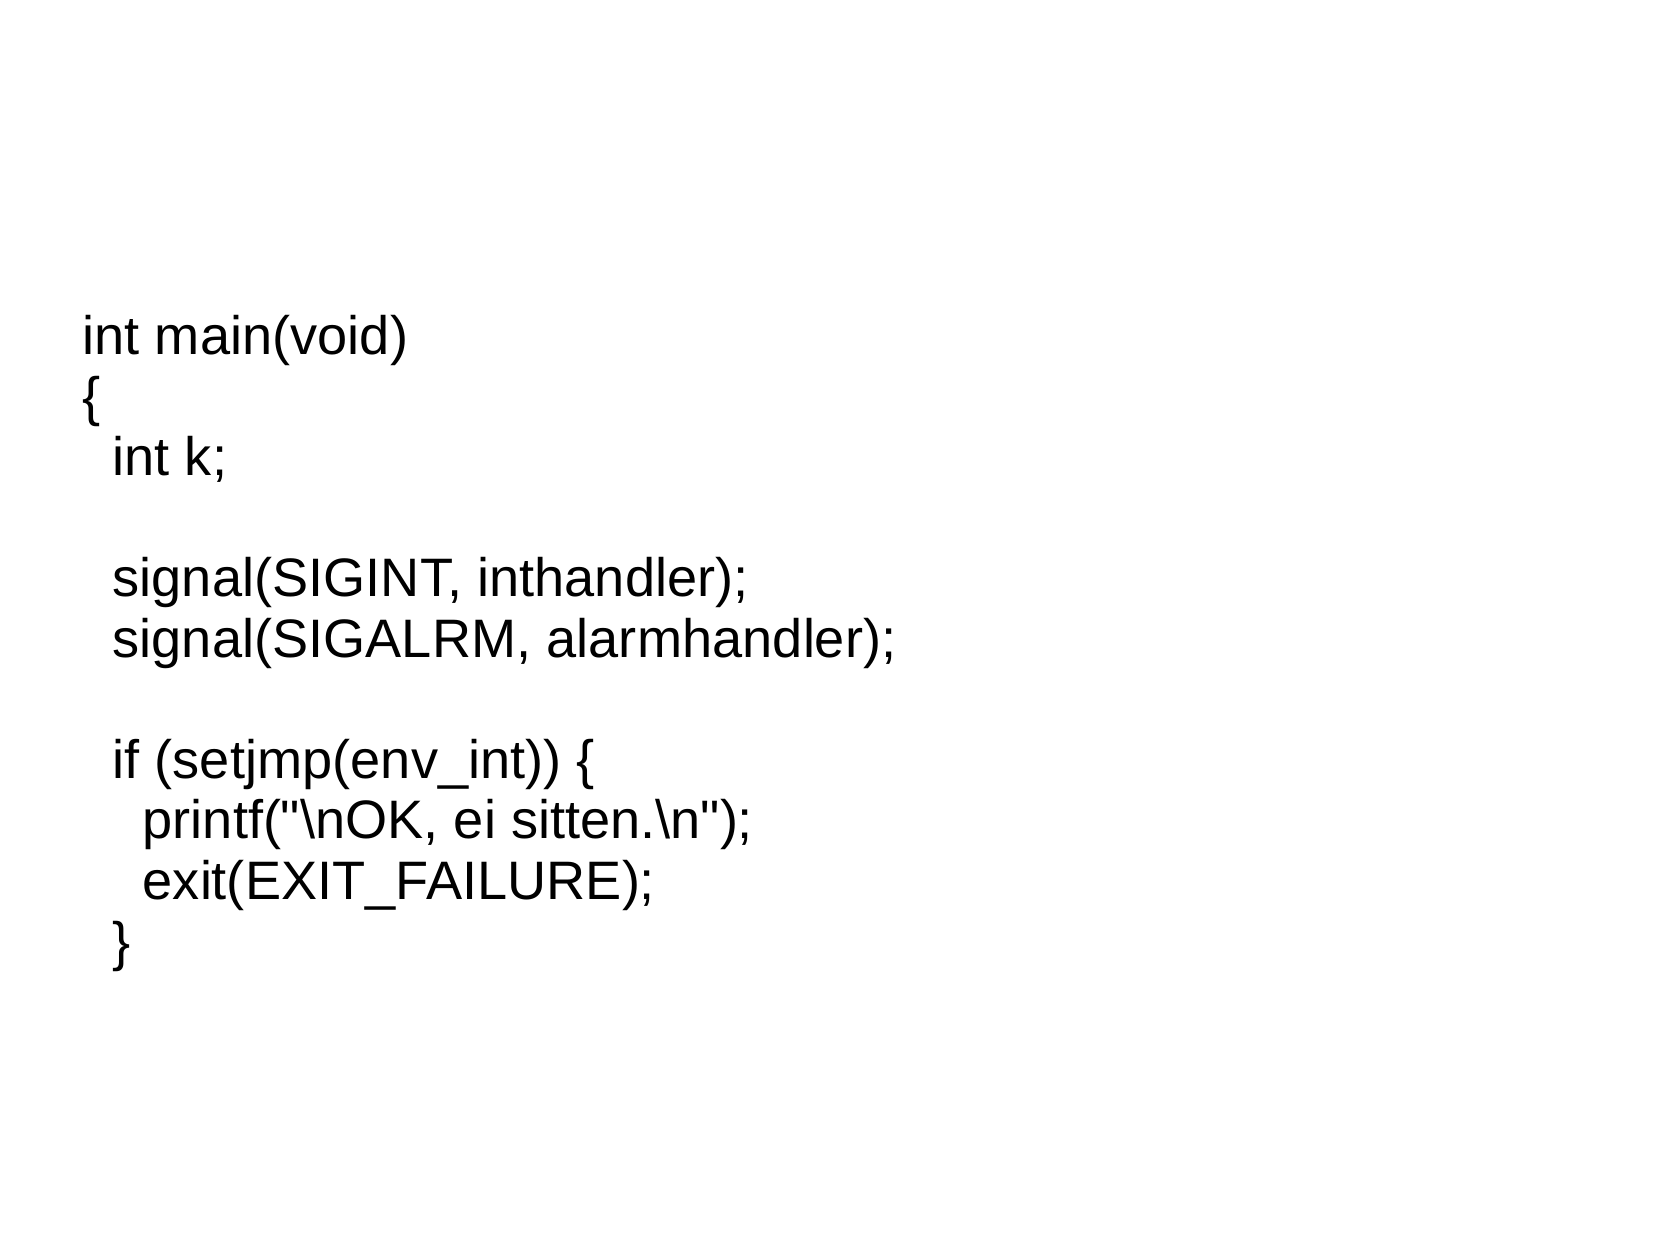

int main(void)
{
 int k;
 signal(SIGINT, inthandler);
 signal(SIGALRM, alarmhandler);
 if (setjmp(env_int)) {
 printf("\nOK, ei sitten.\n");
 exit(EXIT_FAILURE);
 }